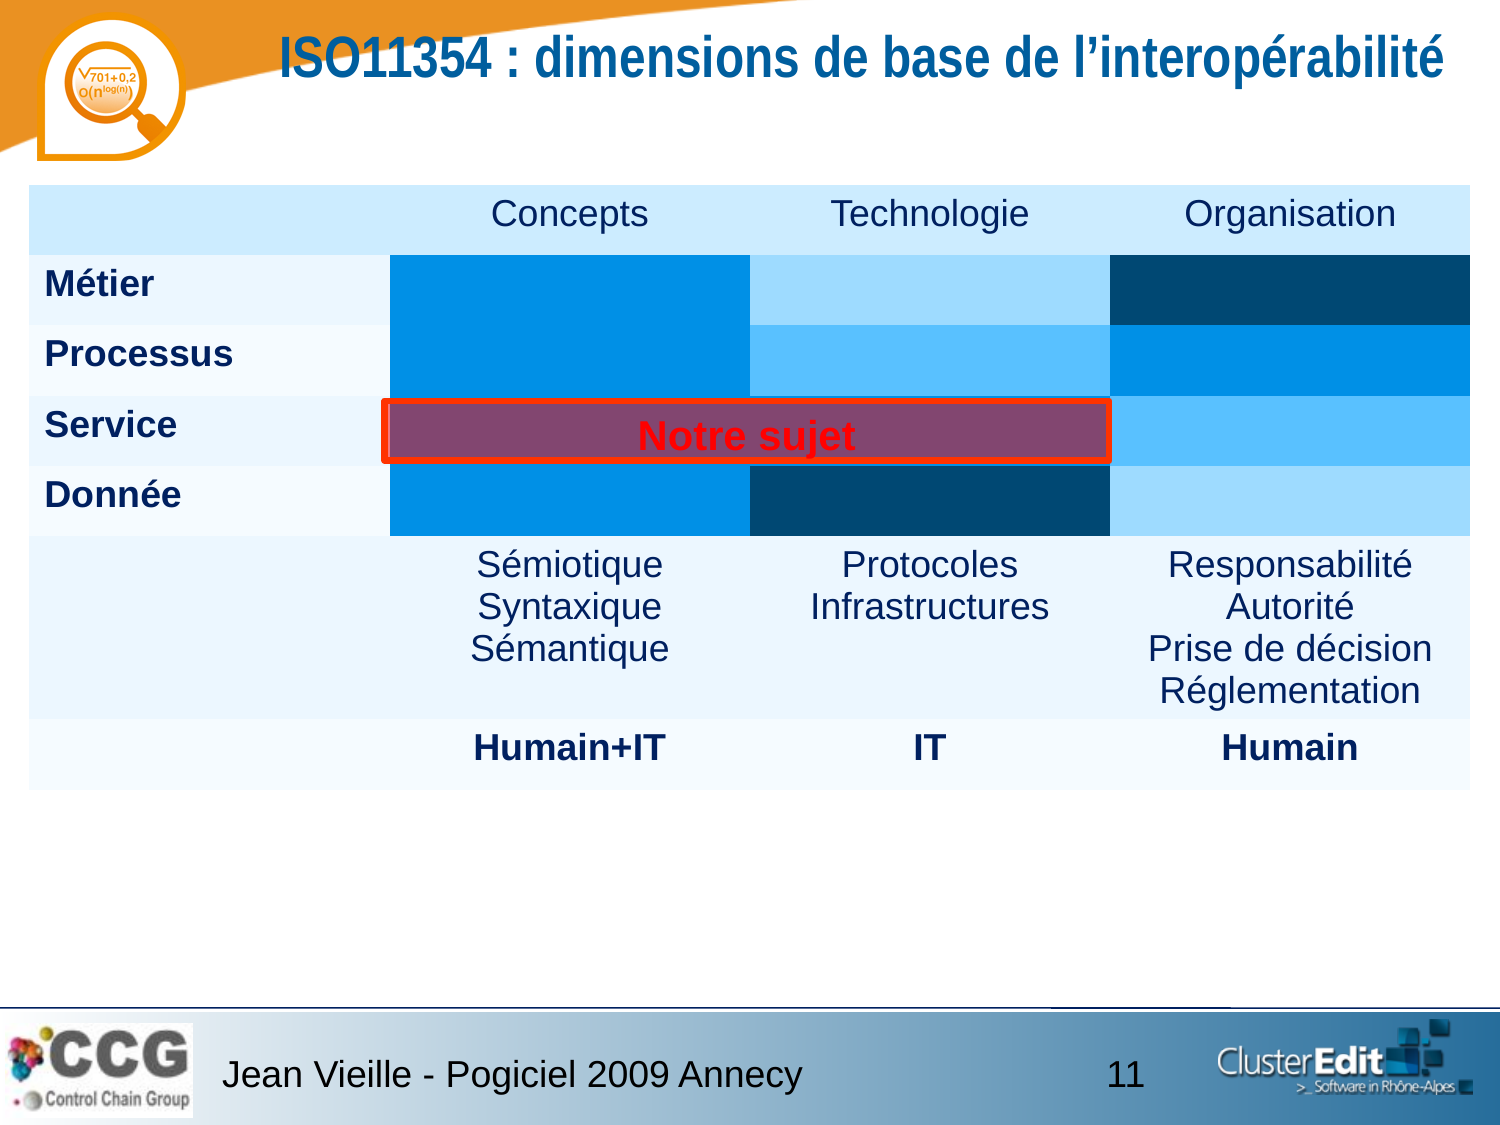

# ISO11354 : dimensions de base de l’interopérabilité
| | Concepts | Technologie | Organisation |
| --- | --- | --- | --- |
| Métier | | | |
| Processus | | | |
| Service | | | |
| Donnée | | | |
| | Sémiotique Syntaxique Sémantique | Protocoles Infrastructures | Responsabilité Autorité Prise de décision Réglementation |
| | Humain+IT | IT | Humain |
Notre sujet
Jean Vieille - Pogiciel 2009 Annecy